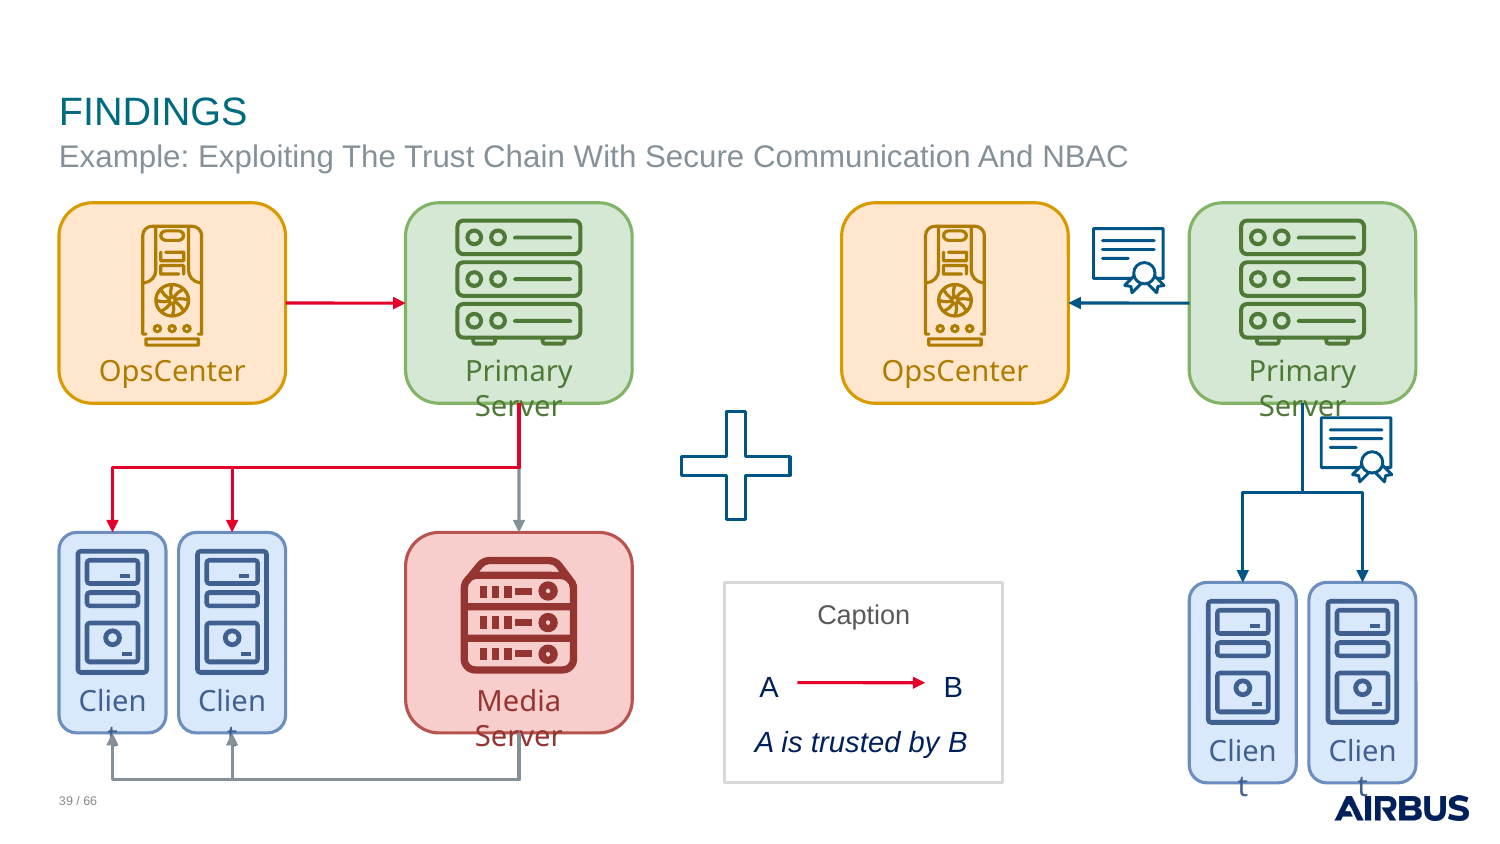

# FINDINGS Example: Exploiting The Trust Chain With Secure Communication And NBAC
Primary Server
OpsCenter
Client
Client
OpsCenter
Primary Server
Caption
A
B
A is trusted by B
Client
Client
Media Server